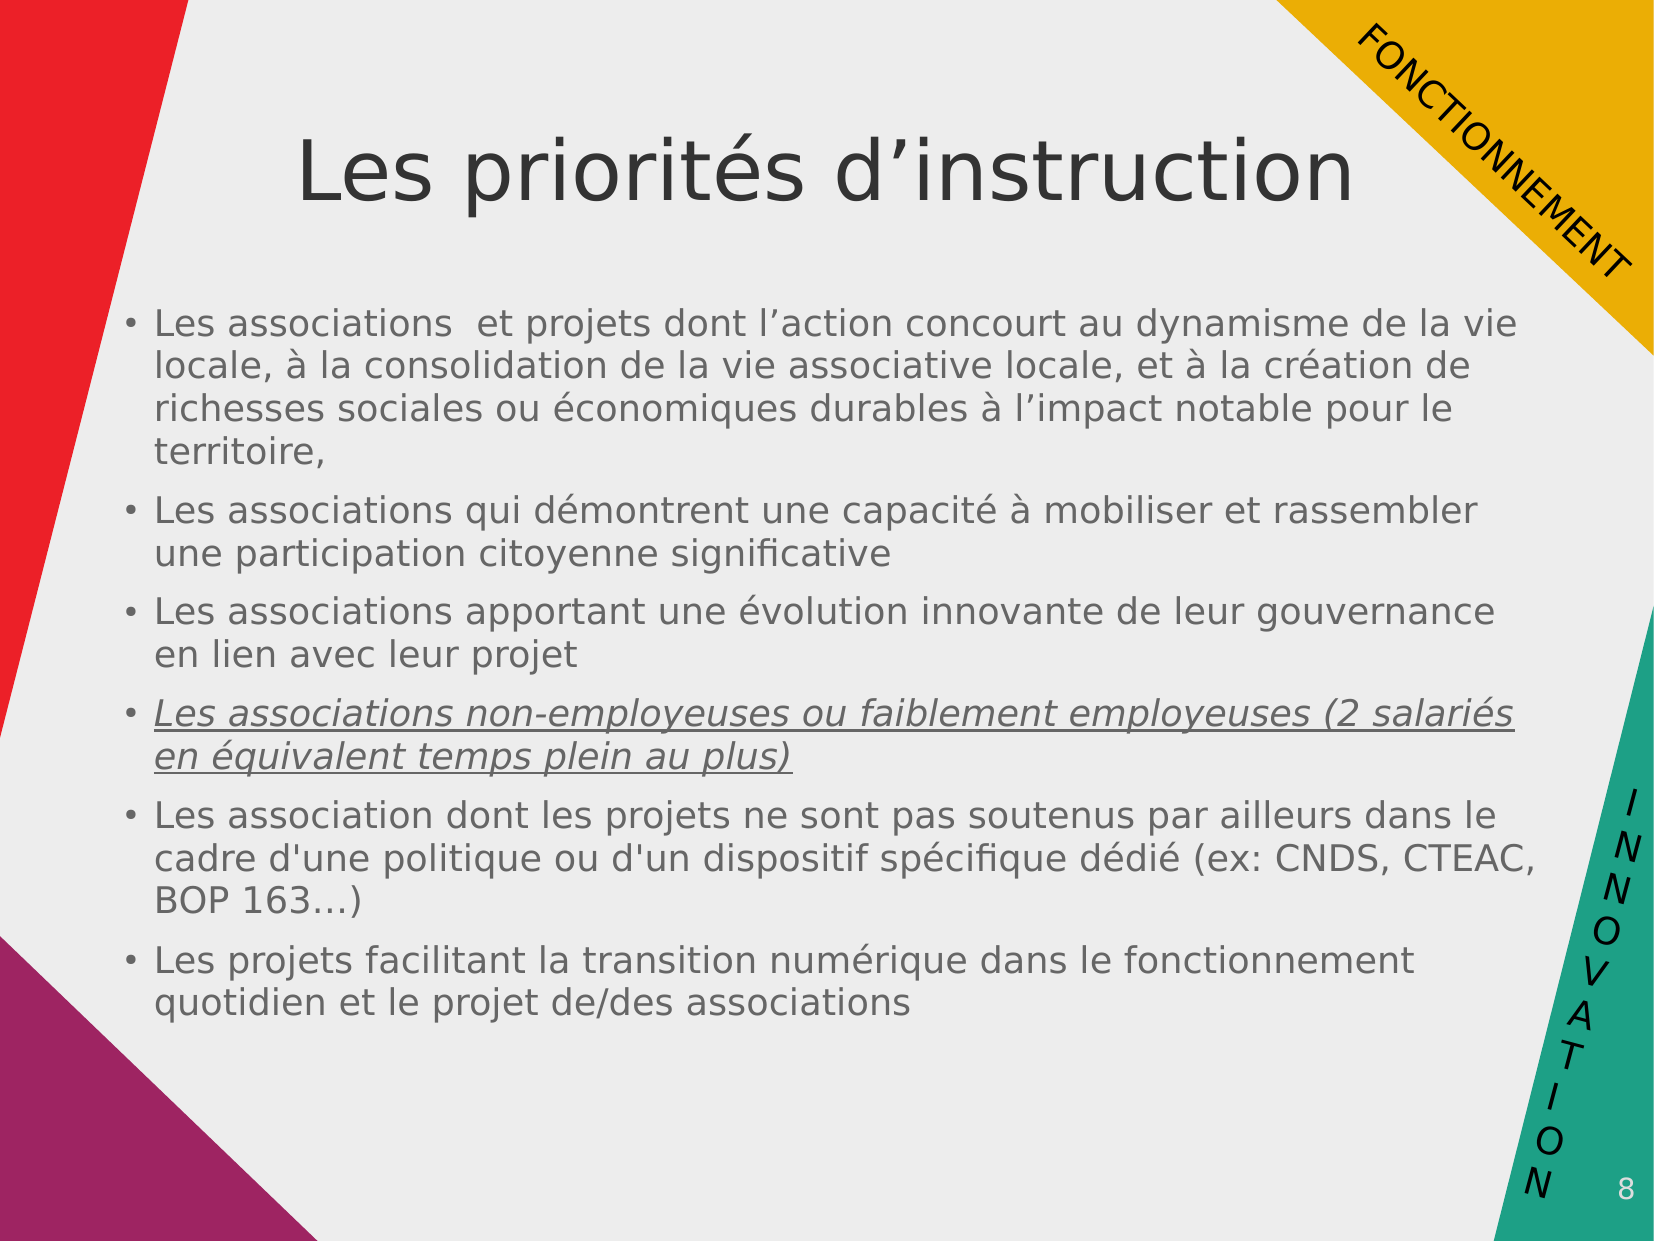

# Les priorités d’instruction
FONCTIONNEMENT
Les associations et projets dont l’action concourt au dynamisme de la vie locale, à la consolidation de la vie associative locale, et à la création de richesses sociales ou économiques durables à l’impact notable pour le territoire,
Les associations qui démontrent une capacité à mobiliser et rassembler une participation citoyenne significative
Les associations apportant une évolution innovante de leur gouvernance en lien avec leur projet
Les associations non-employeuses ou faiblement employeuses (2 salariés en équivalent temps plein au plus)
Les association dont les projets ne sont pas soutenus par ailleurs dans le cadre d'une politique ou d'un dispositif spécifique dédié (ex: CNDS, CTEAC, BOP 163…)
Les projets facilitant la transition numérique dans le fonctionnement quotidien et le projet de/des associations
INNOVATION
8